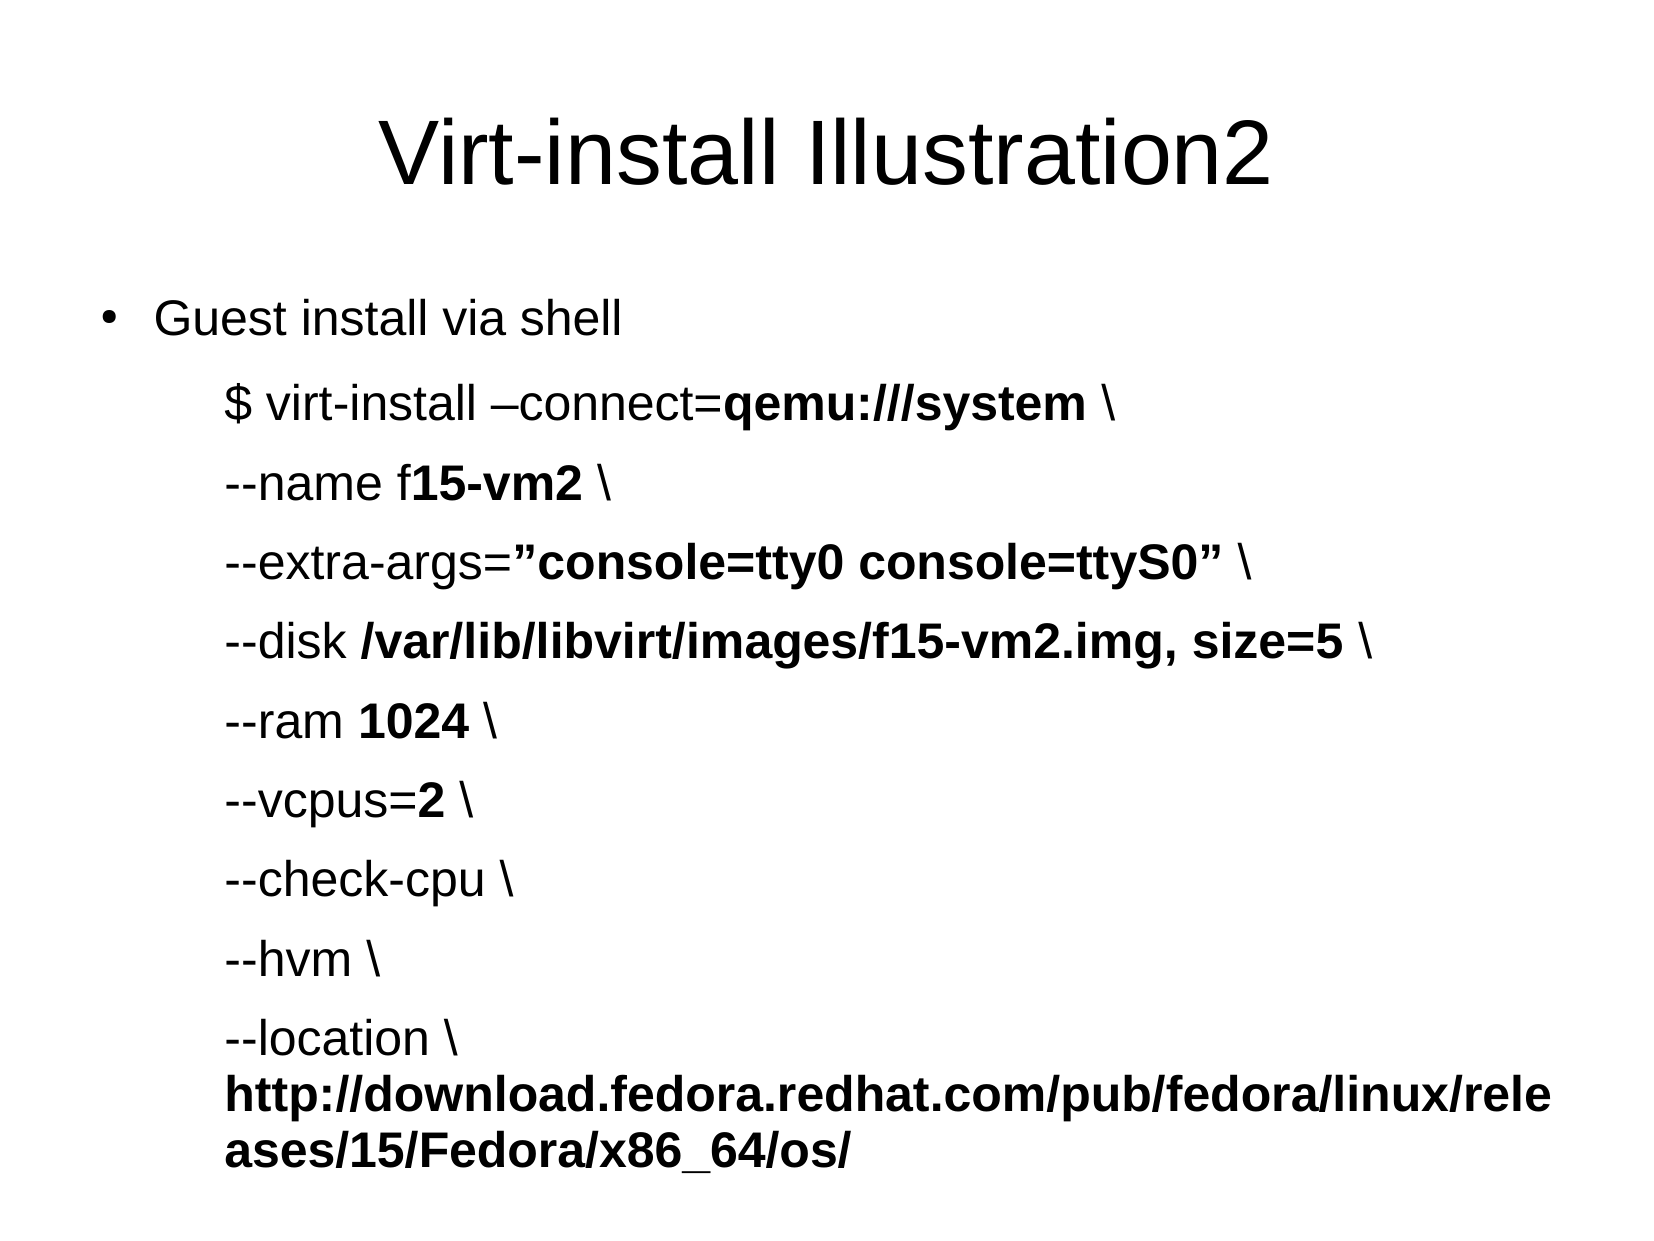

# Virt-install Illustration2
Guest install via shell
$ virt-install –connect=qemu:///system \
--name f15-vm2 \
--extra-args=”console=tty0 console=ttyS0” \
--disk /var/lib/libvirt/images/f15-vm2.img, size=5 \
--ram 1024 \
--vcpus=2 \
--check-cpu \
--hvm \
--location \ http://download.fedora.redhat.com/pub/fedora/linux/releases/15/Fedora/x86_64/os/